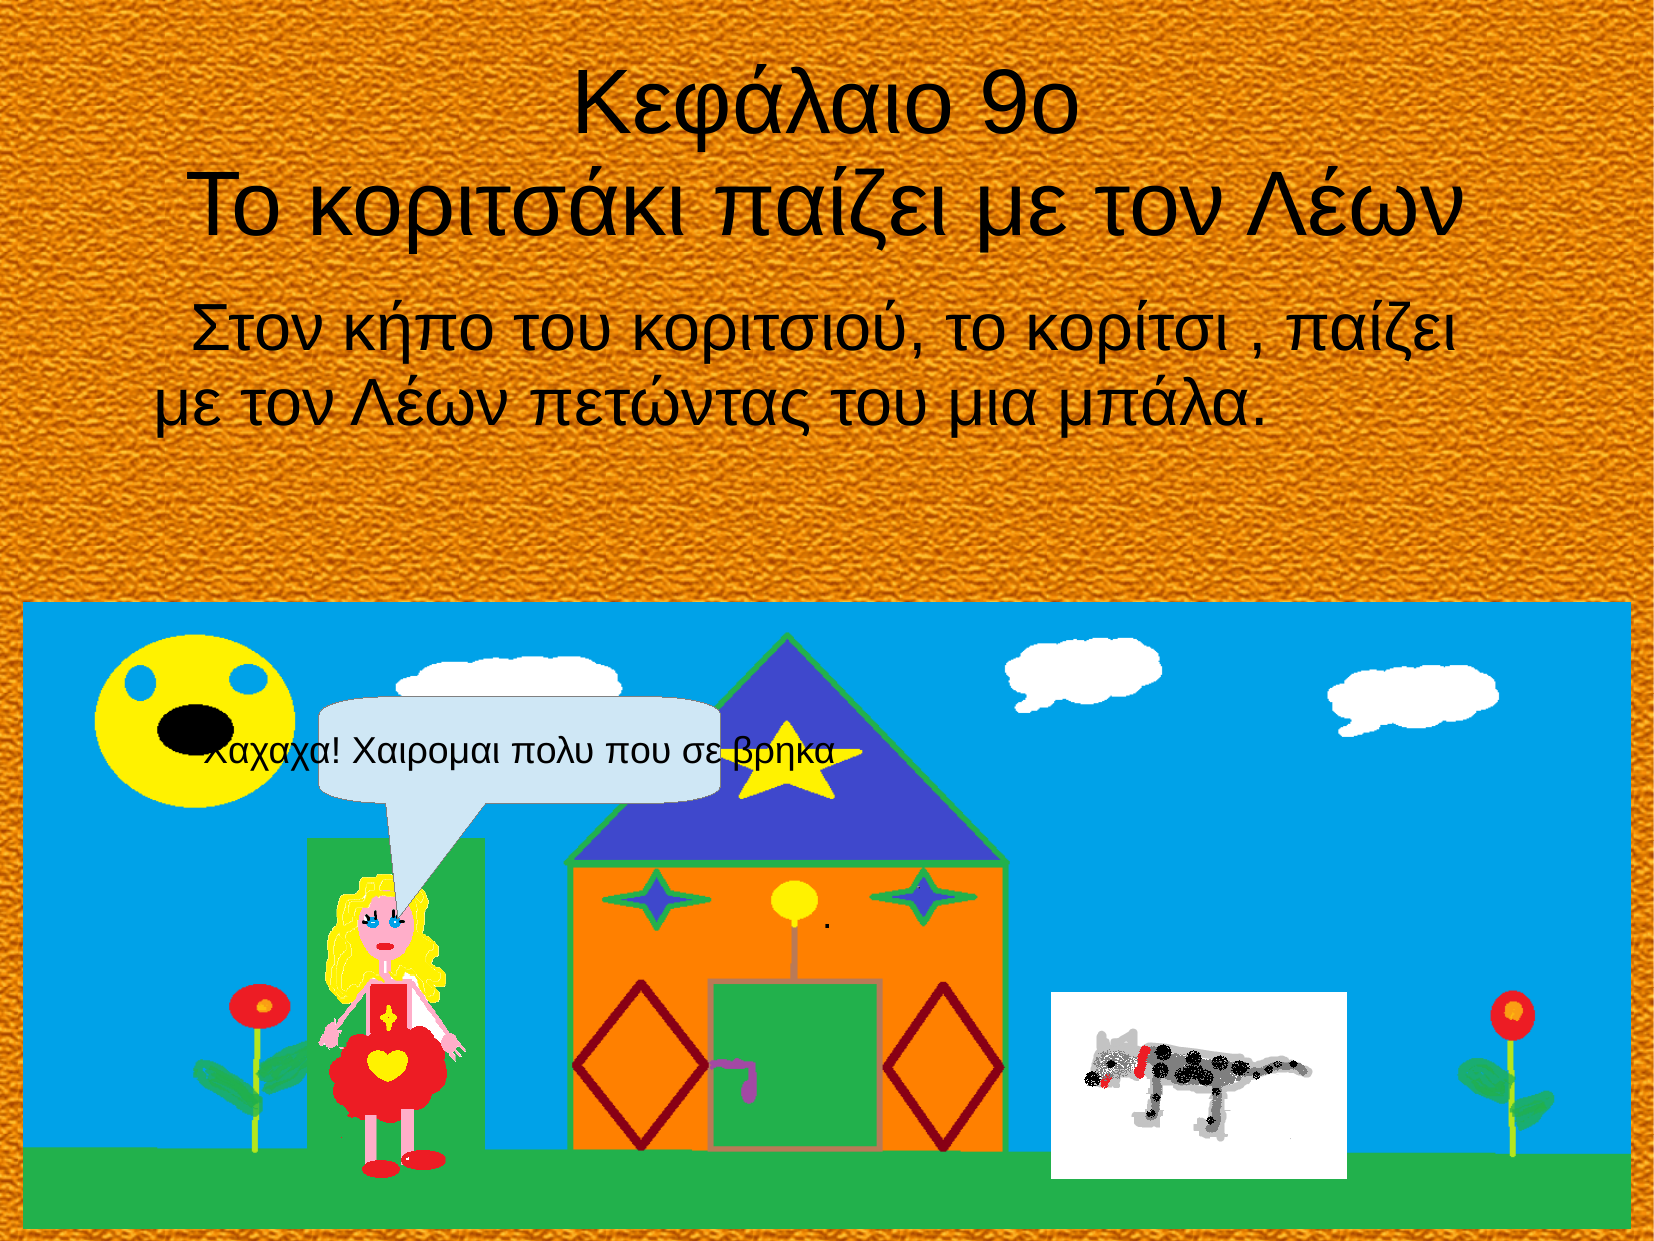

# Κεφάλαιο 9ο Το κοριτσάκι παίζει με τον Λέων
 Στον κήπο του κοριτσιού, το κορίτσι , παίζει με τον Λέων πετώντας του μια μπάλα.
.
Χαχαχα! Χαιρομαι πολυ που σε βρηκα